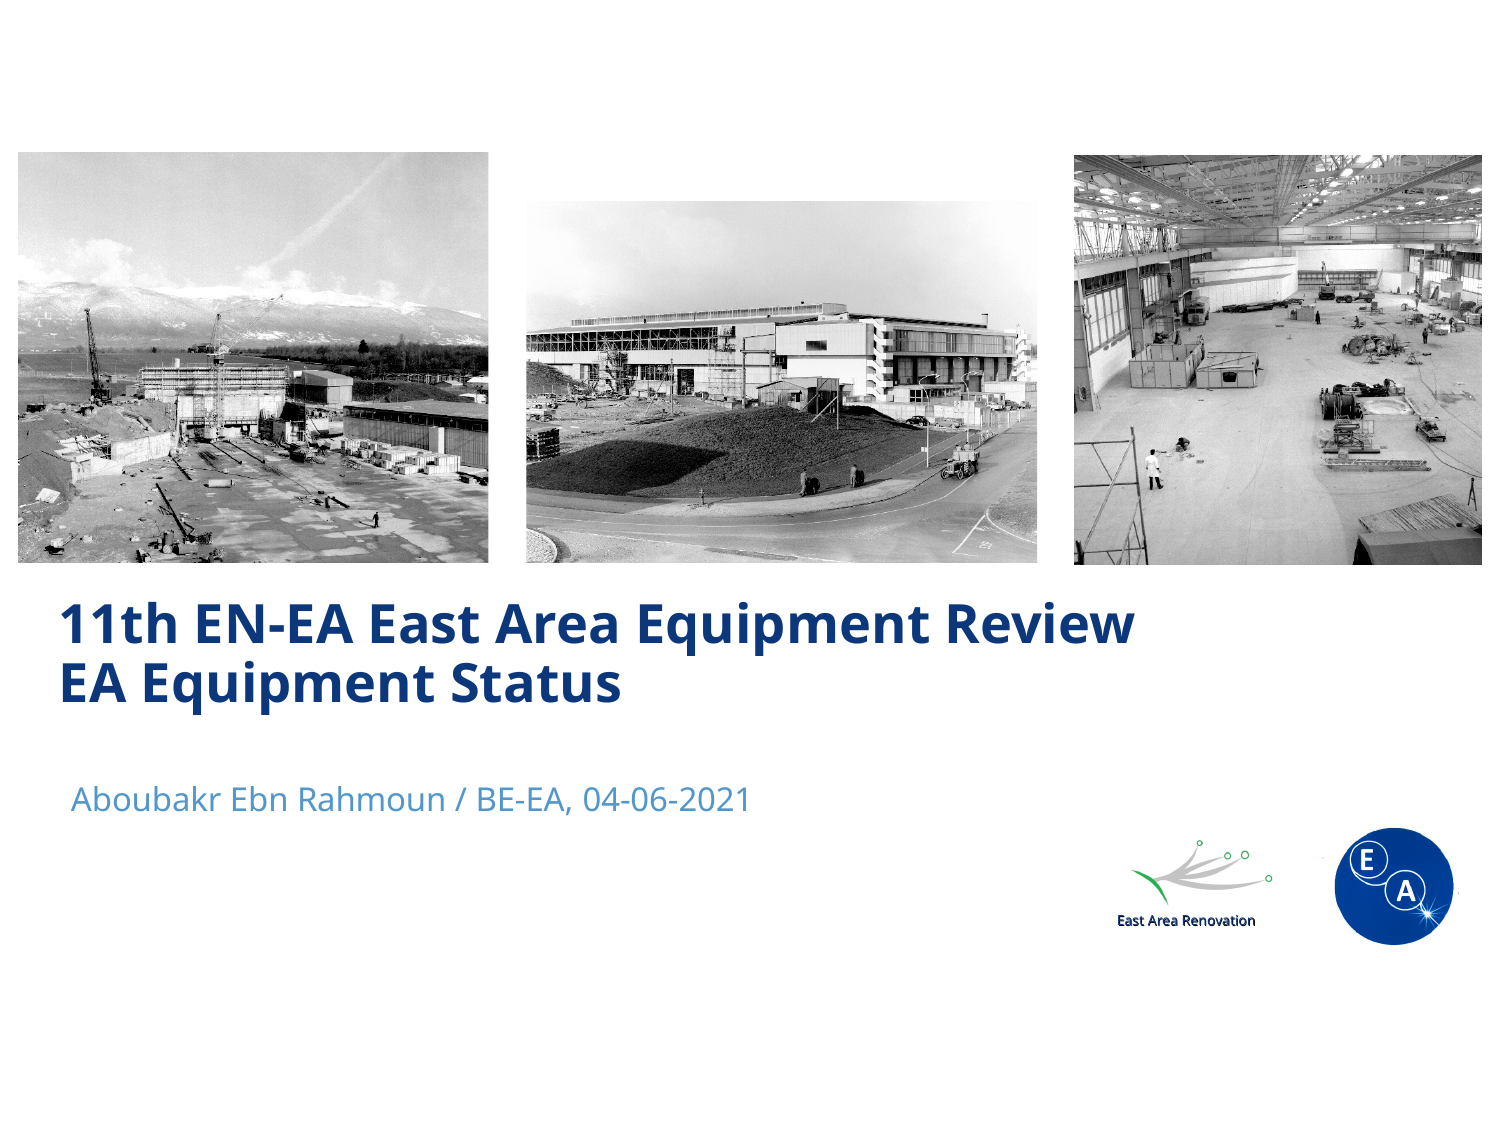

11th EN-EA East Area Equipment Review
EA Equipment Status
Aboubakr Ebn Rahmoun / BE-EA, 04-06-2021
East Area Renovation